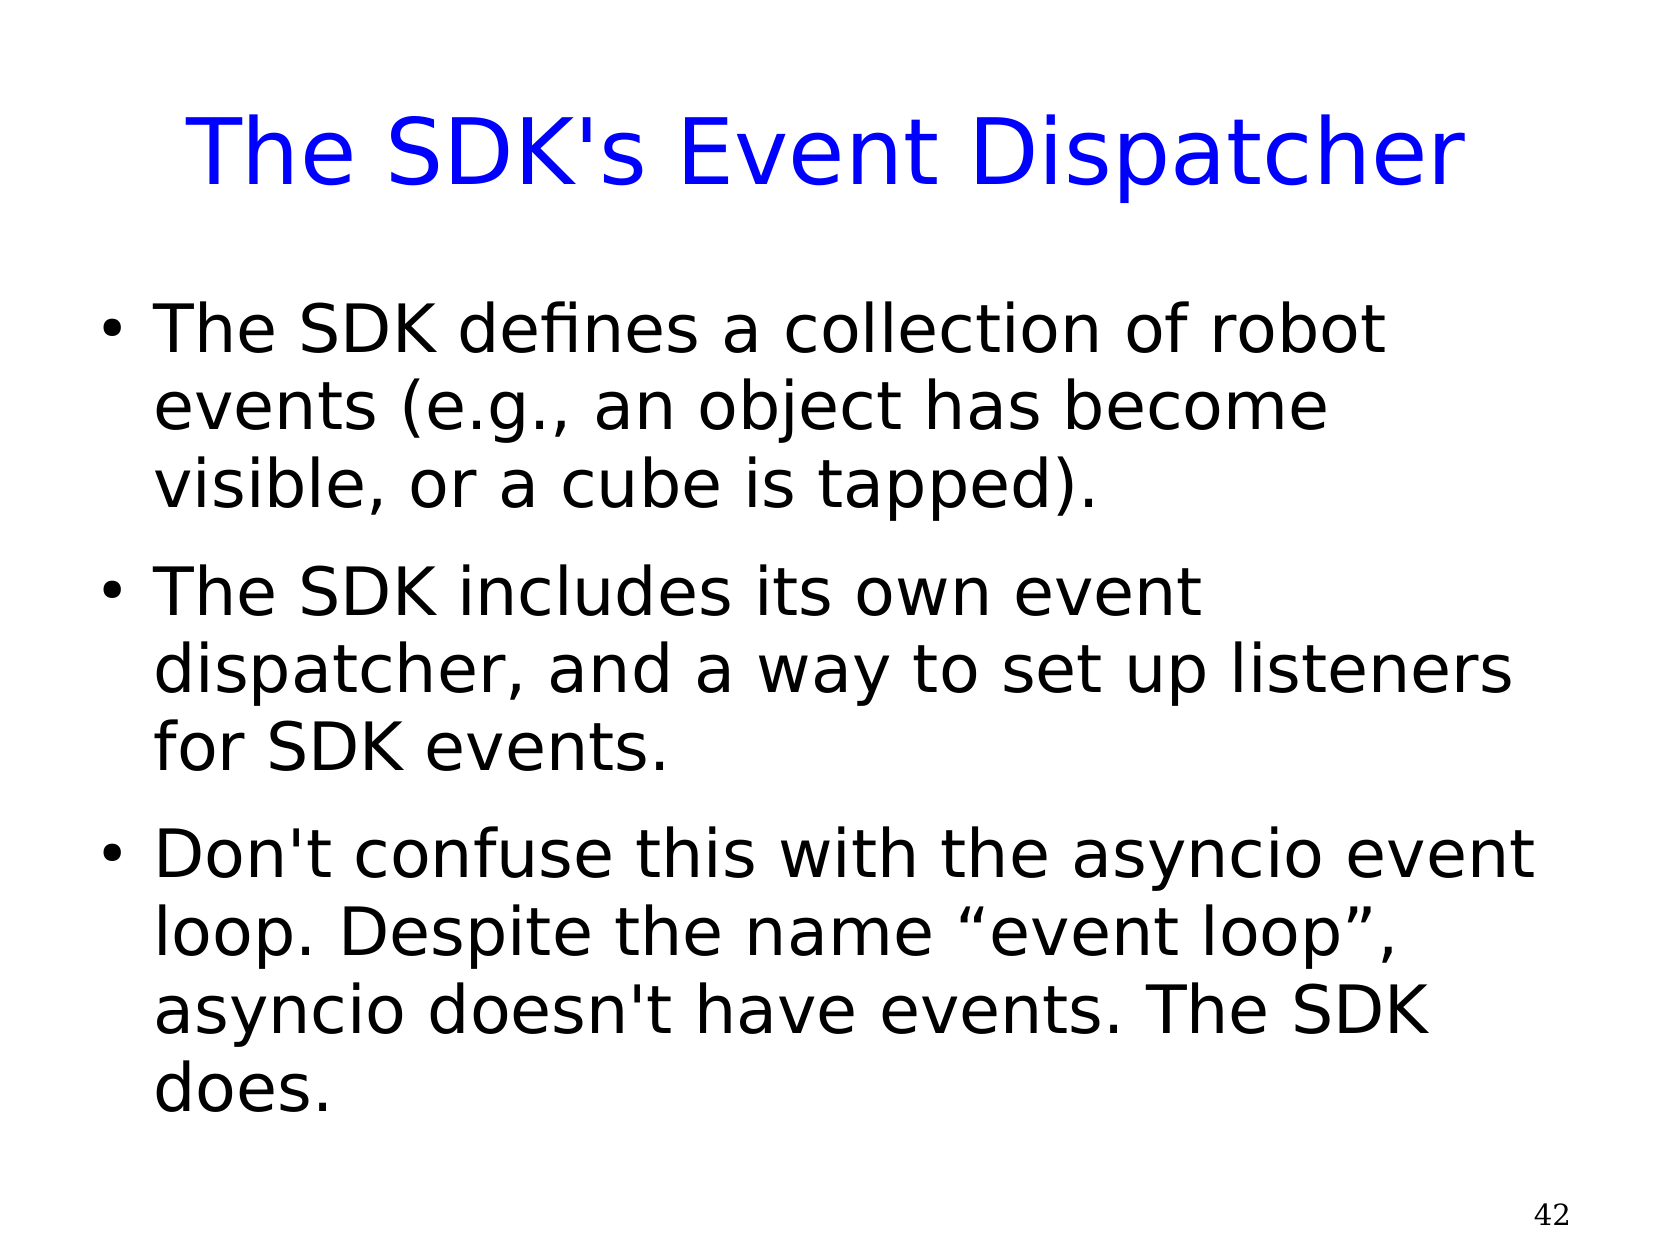

# The SDK's Event Dispatcher
The SDK defines a collection of robot events (e.g., an object has become visible, or a cube is tapped).
The SDK includes its own event dispatcher, and a way to set up listeners for SDK events.
Don't confuse this with the asyncio event loop. Despite the name “event loop”, asyncio doesn't have events. The SDK does.
42